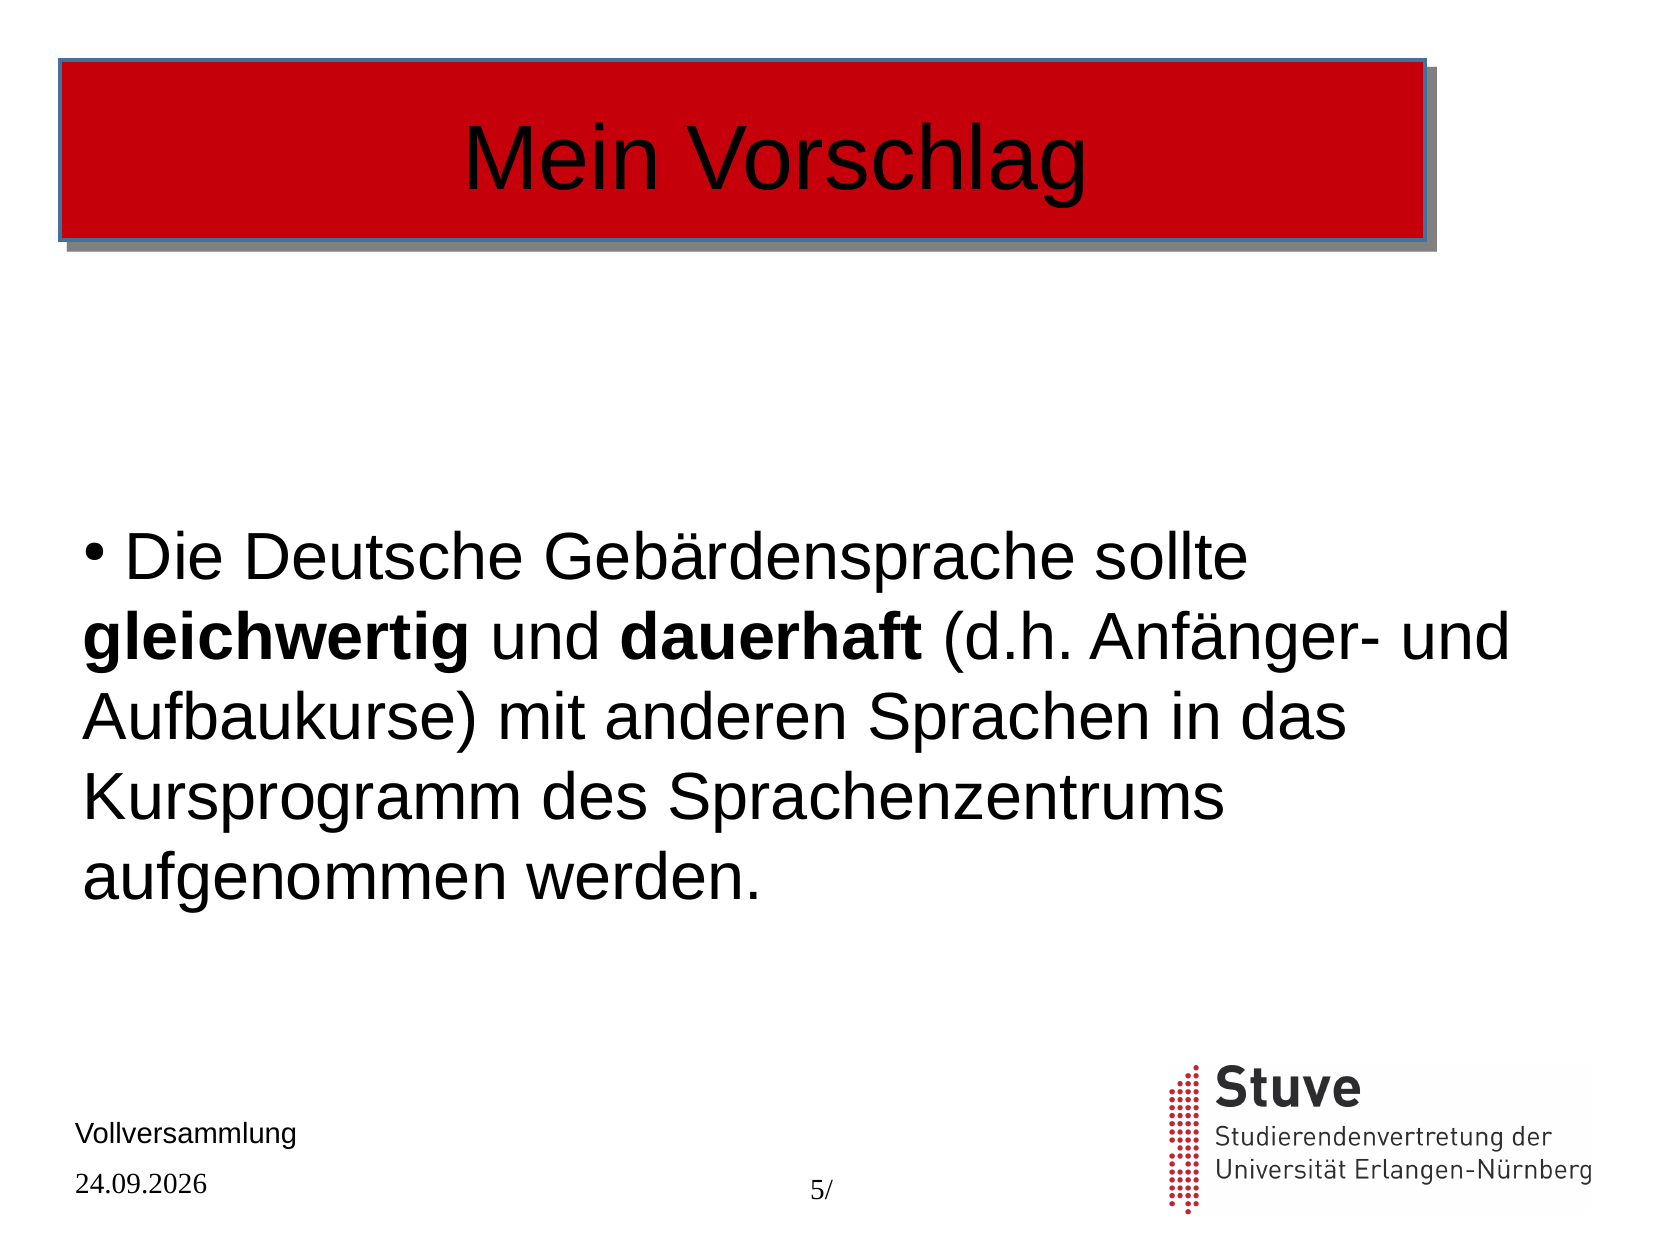

# Mein Vorschlag
 Die Deutsche Gebärdensprache sollte gleichwertig und dauerhaft (d.h. Anfänger- und Aufbaukurse) mit anderen Sprachen in das Kursprogramm des Sprachenzentrums aufgenommen werden.